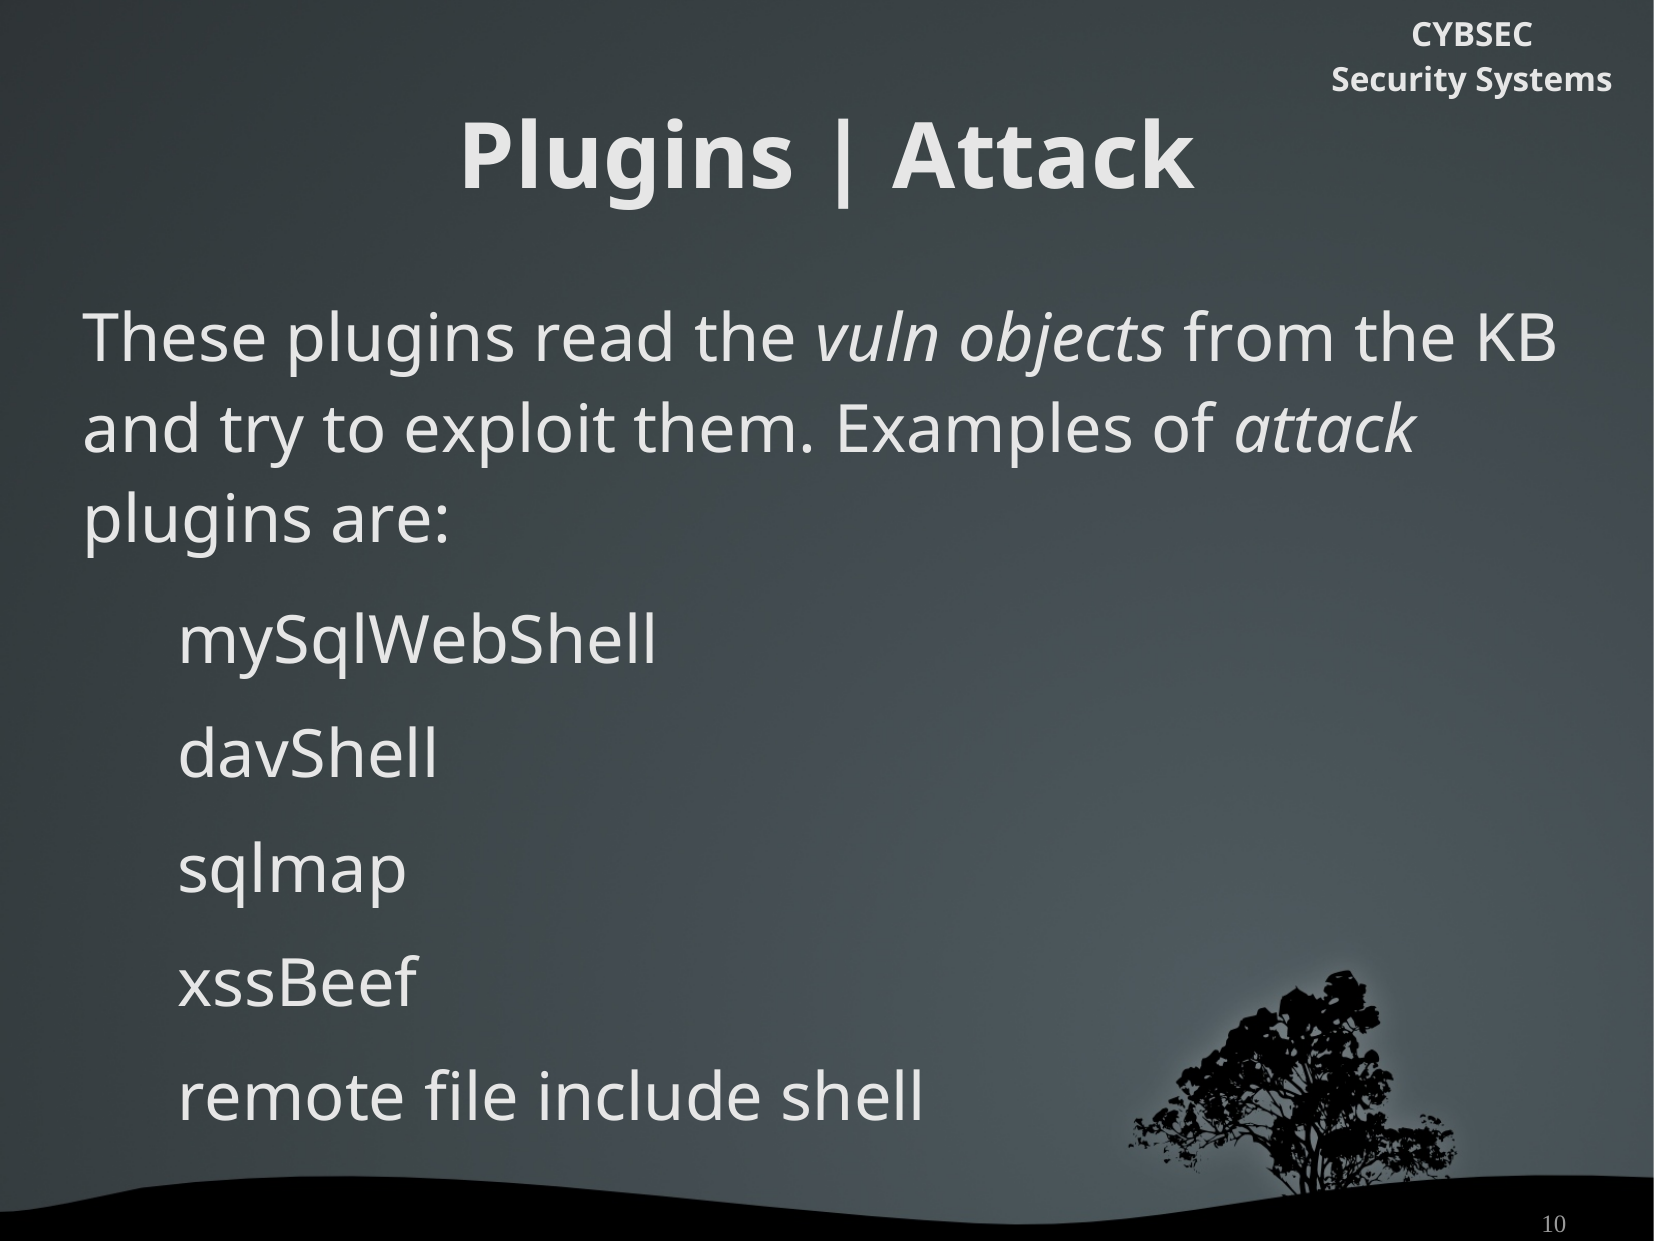

CYBSEC
Security Systems
# Plugins | Attack
These plugins read the vuln objects from the KB and try to exploit them. Examples of attack plugins are:
mySqlWebShell
davShell
sqlmap
xssBeef
remote file include shell
10